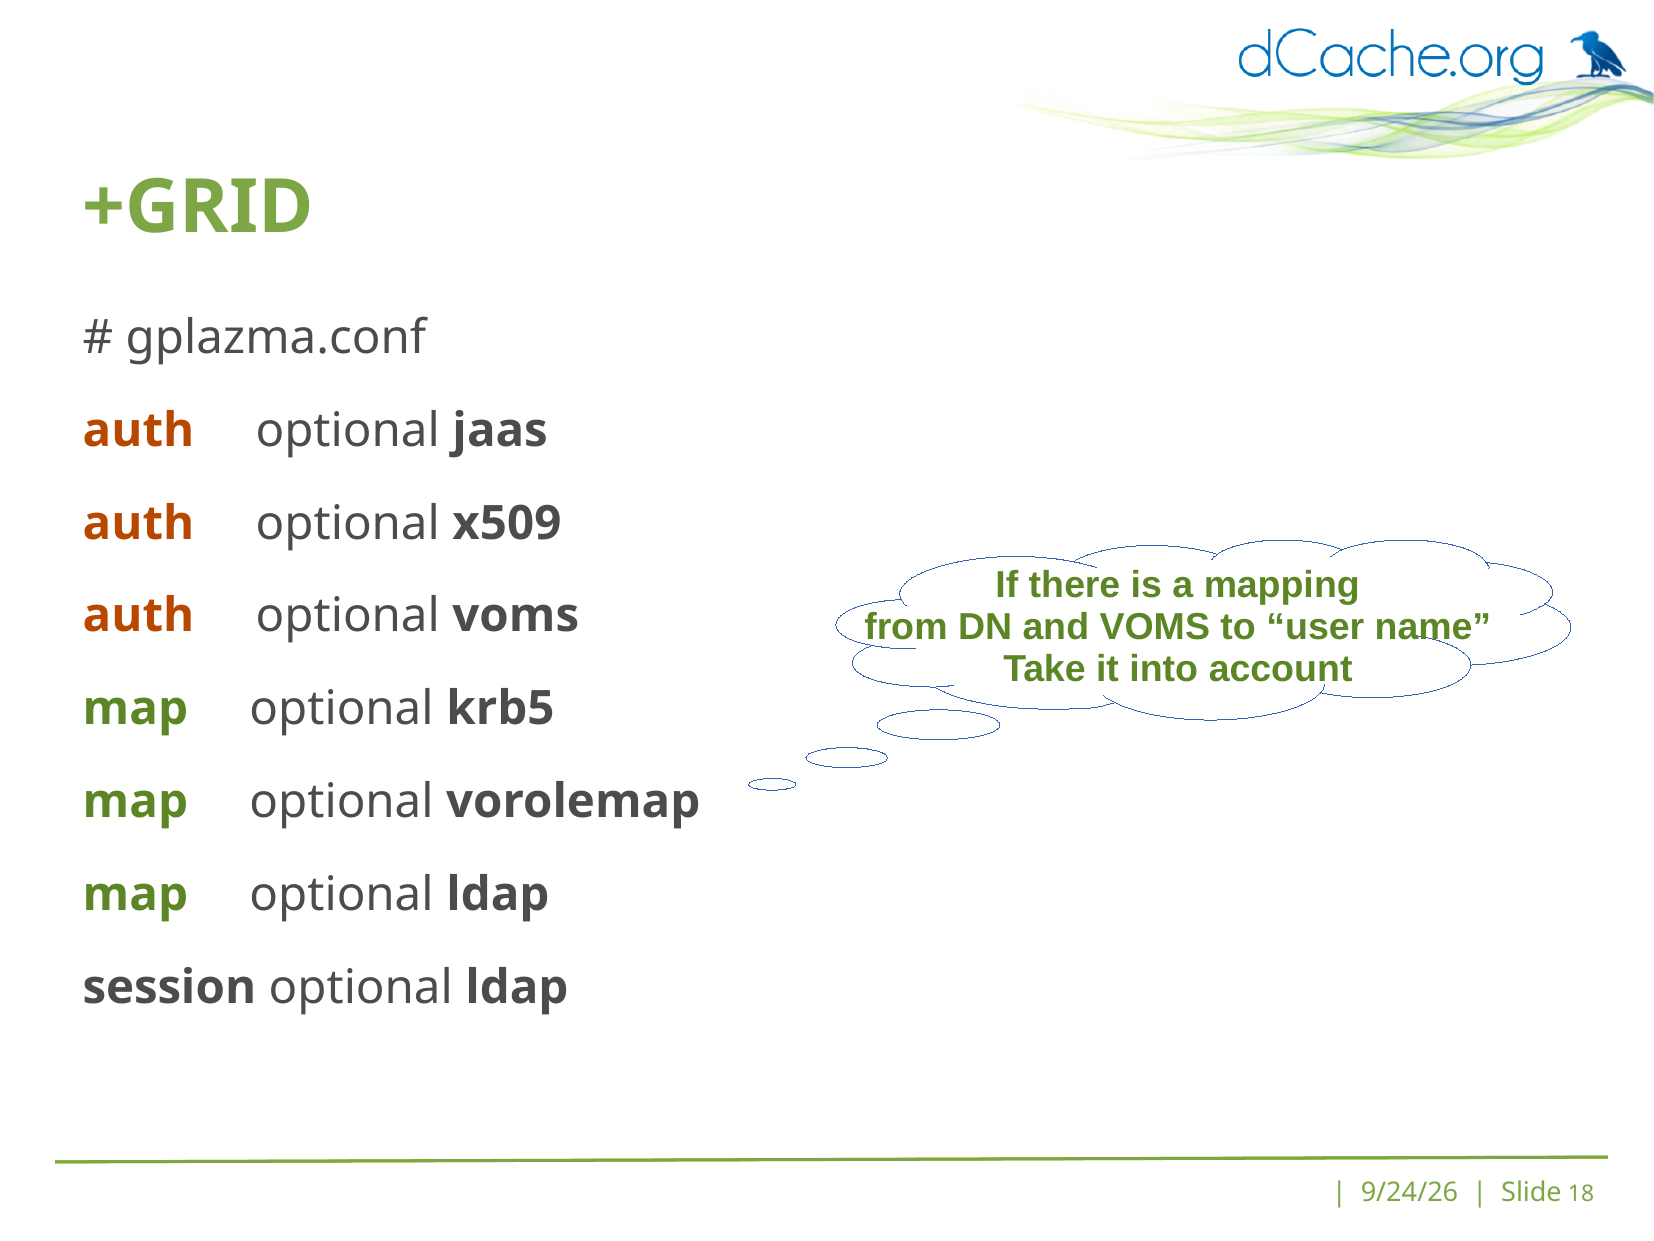

# +GRID
# gplazma.conf
auth optional jaas
auth optional x509
auth optional voms
map optional krb5
map optional vorolemap
map optional ldap
session optional ldap
If there is a mapping
from DN and VOMS to “user name”
Take it into account
18